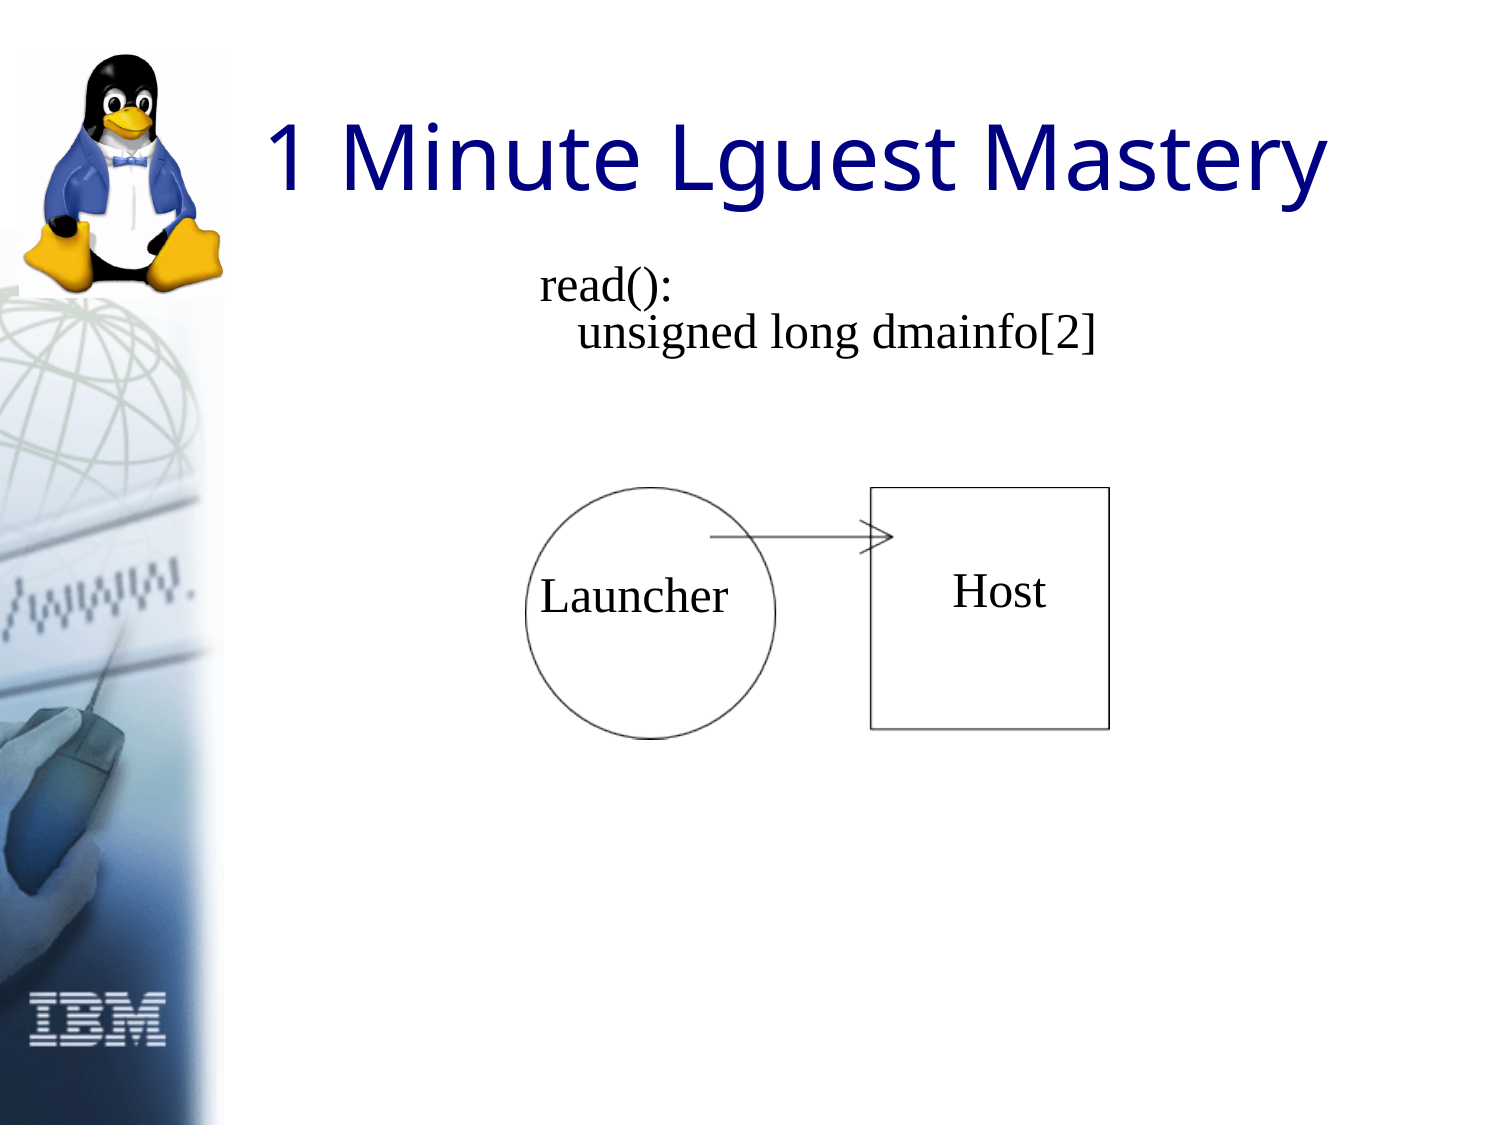

# 1 Minute Lguest Mastery
read():
 unsigned long dmainfo[2]
Host
Launcher